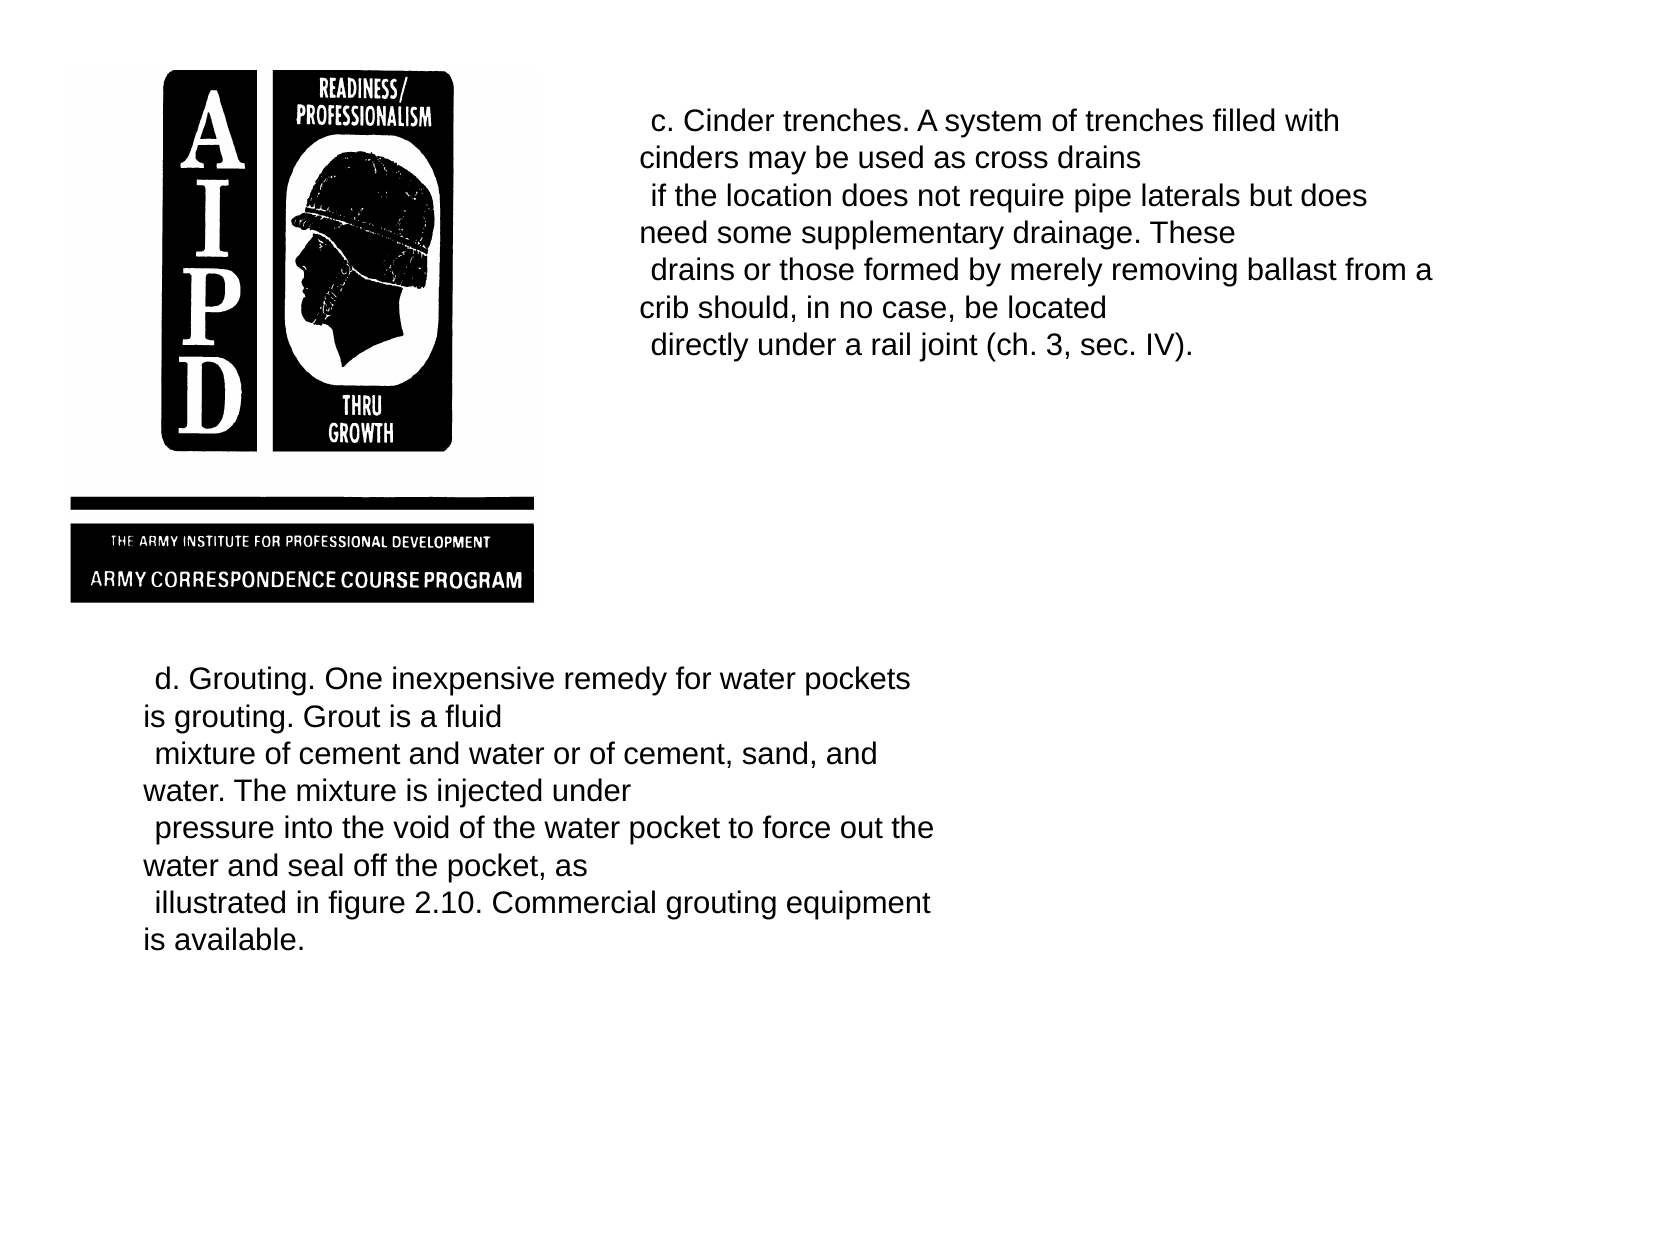

c. Cinder trenches. A system of trenches filled with cinders may be used as cross drains
if the location does not require pipe laterals but does need some supplementary drainage. These
drains or those formed by merely removing ballast from a crib should, in no case, be located
directly under a rail joint (ch. 3, sec. IV).
d. Grouting. One inexpensive remedy for water pockets is grouting. Grout is a fluid
mixture of cement and water or of cement, sand, and water. The mixture is injected under
pressure into the void of the water pocket to force out the water and seal off the pocket, as
illustrated in figure 2.10. Commercial grouting equipment is available.